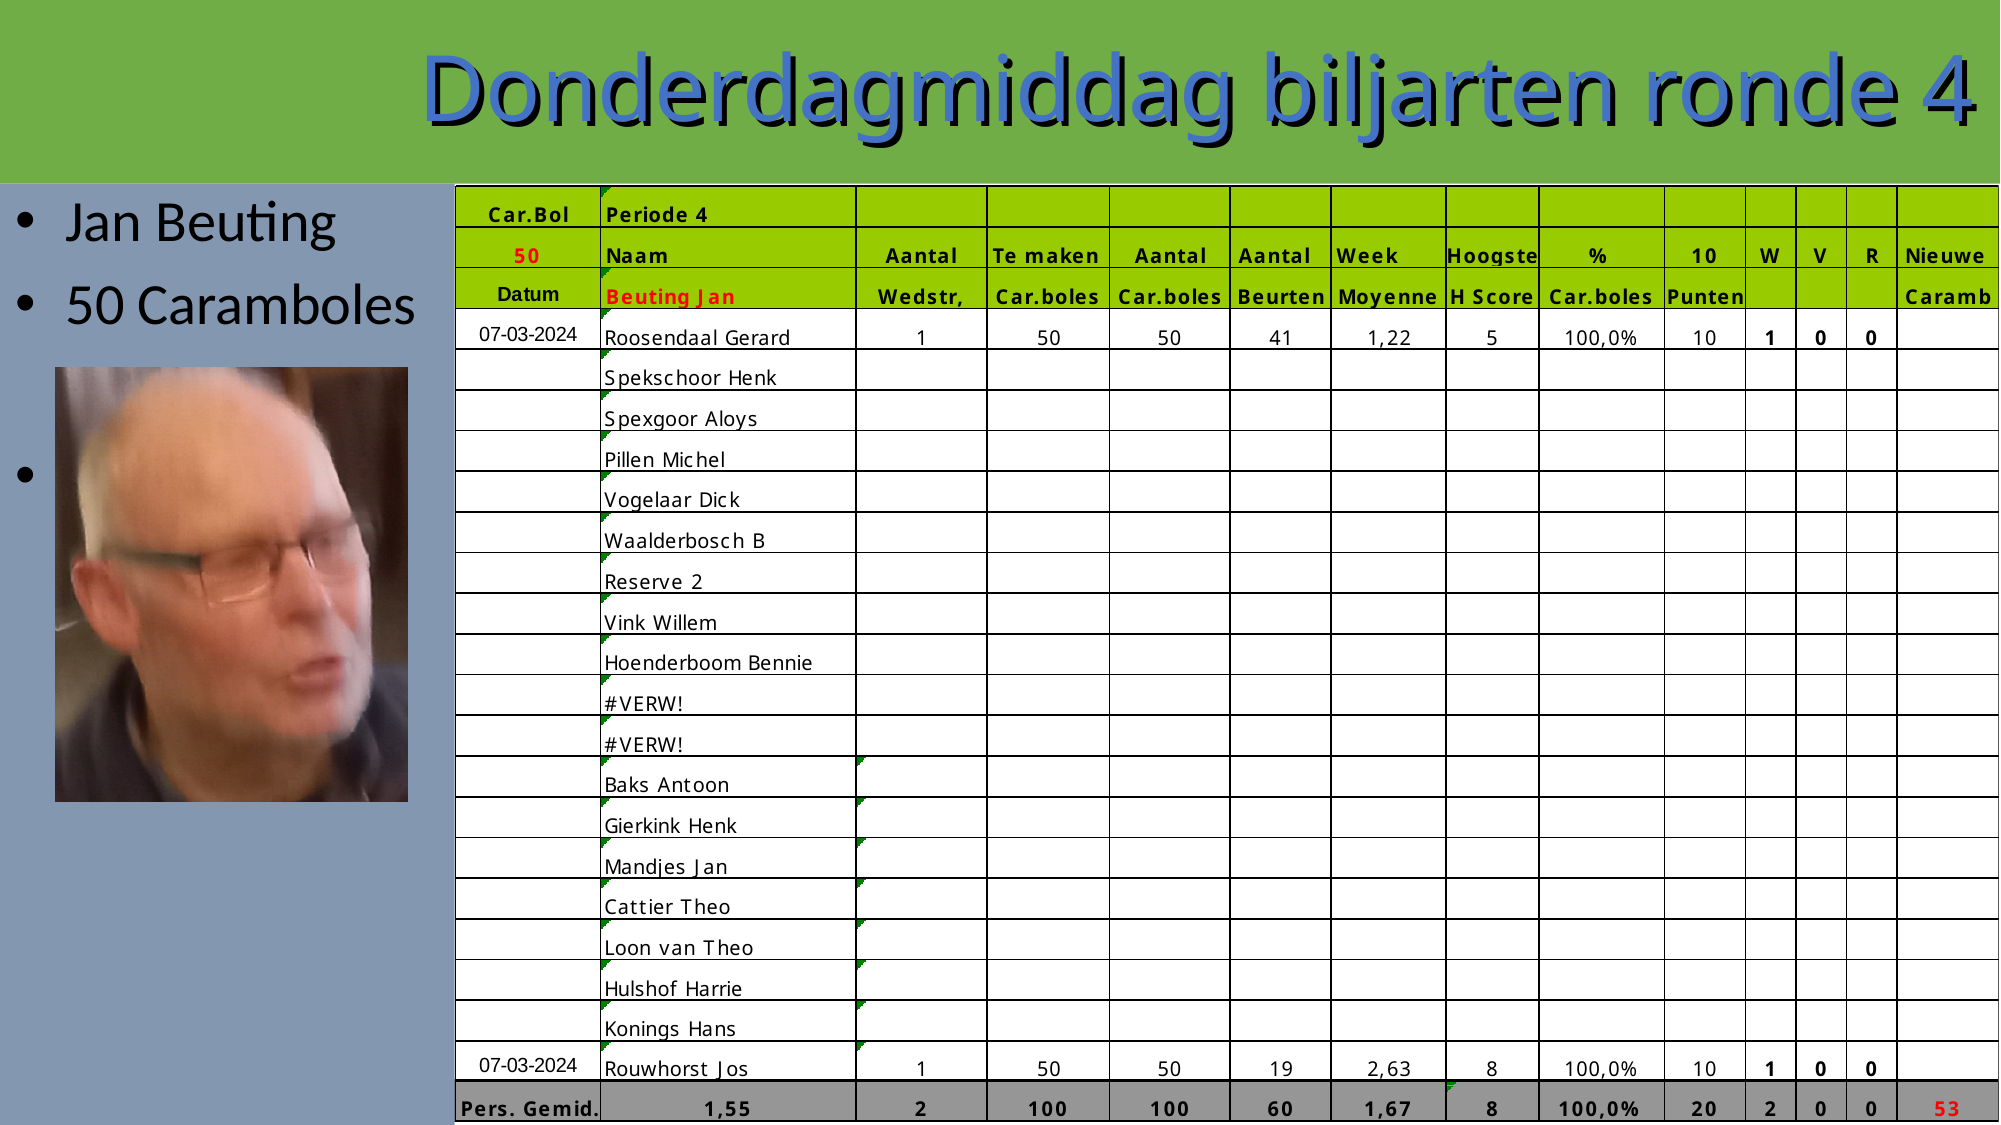

# Donderdagmiddag biljarten ronde 4
 Jan Beuting
 50 Caramboles